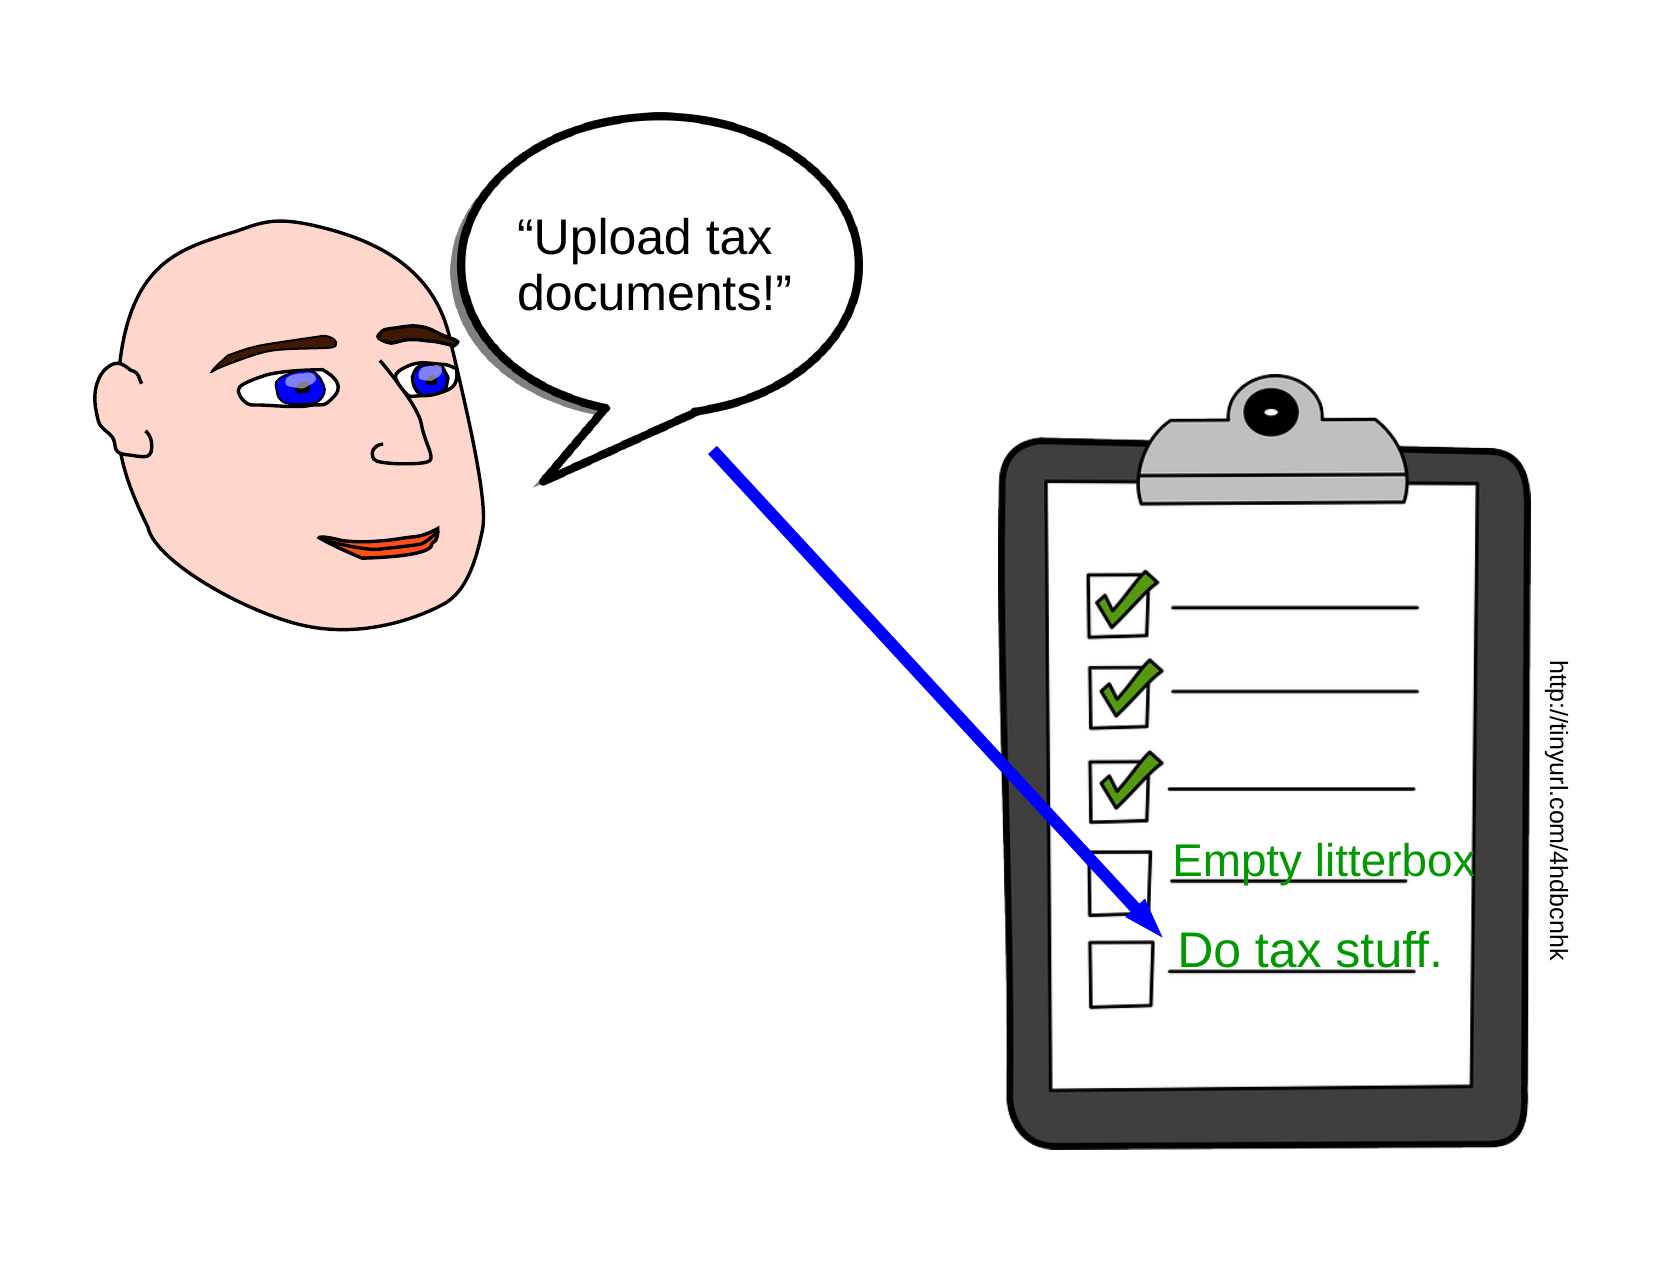

“Upload tax
documents!”
http://tinyurl.com/4hdbcnhk
Empty litterbox
Do tax stuff.